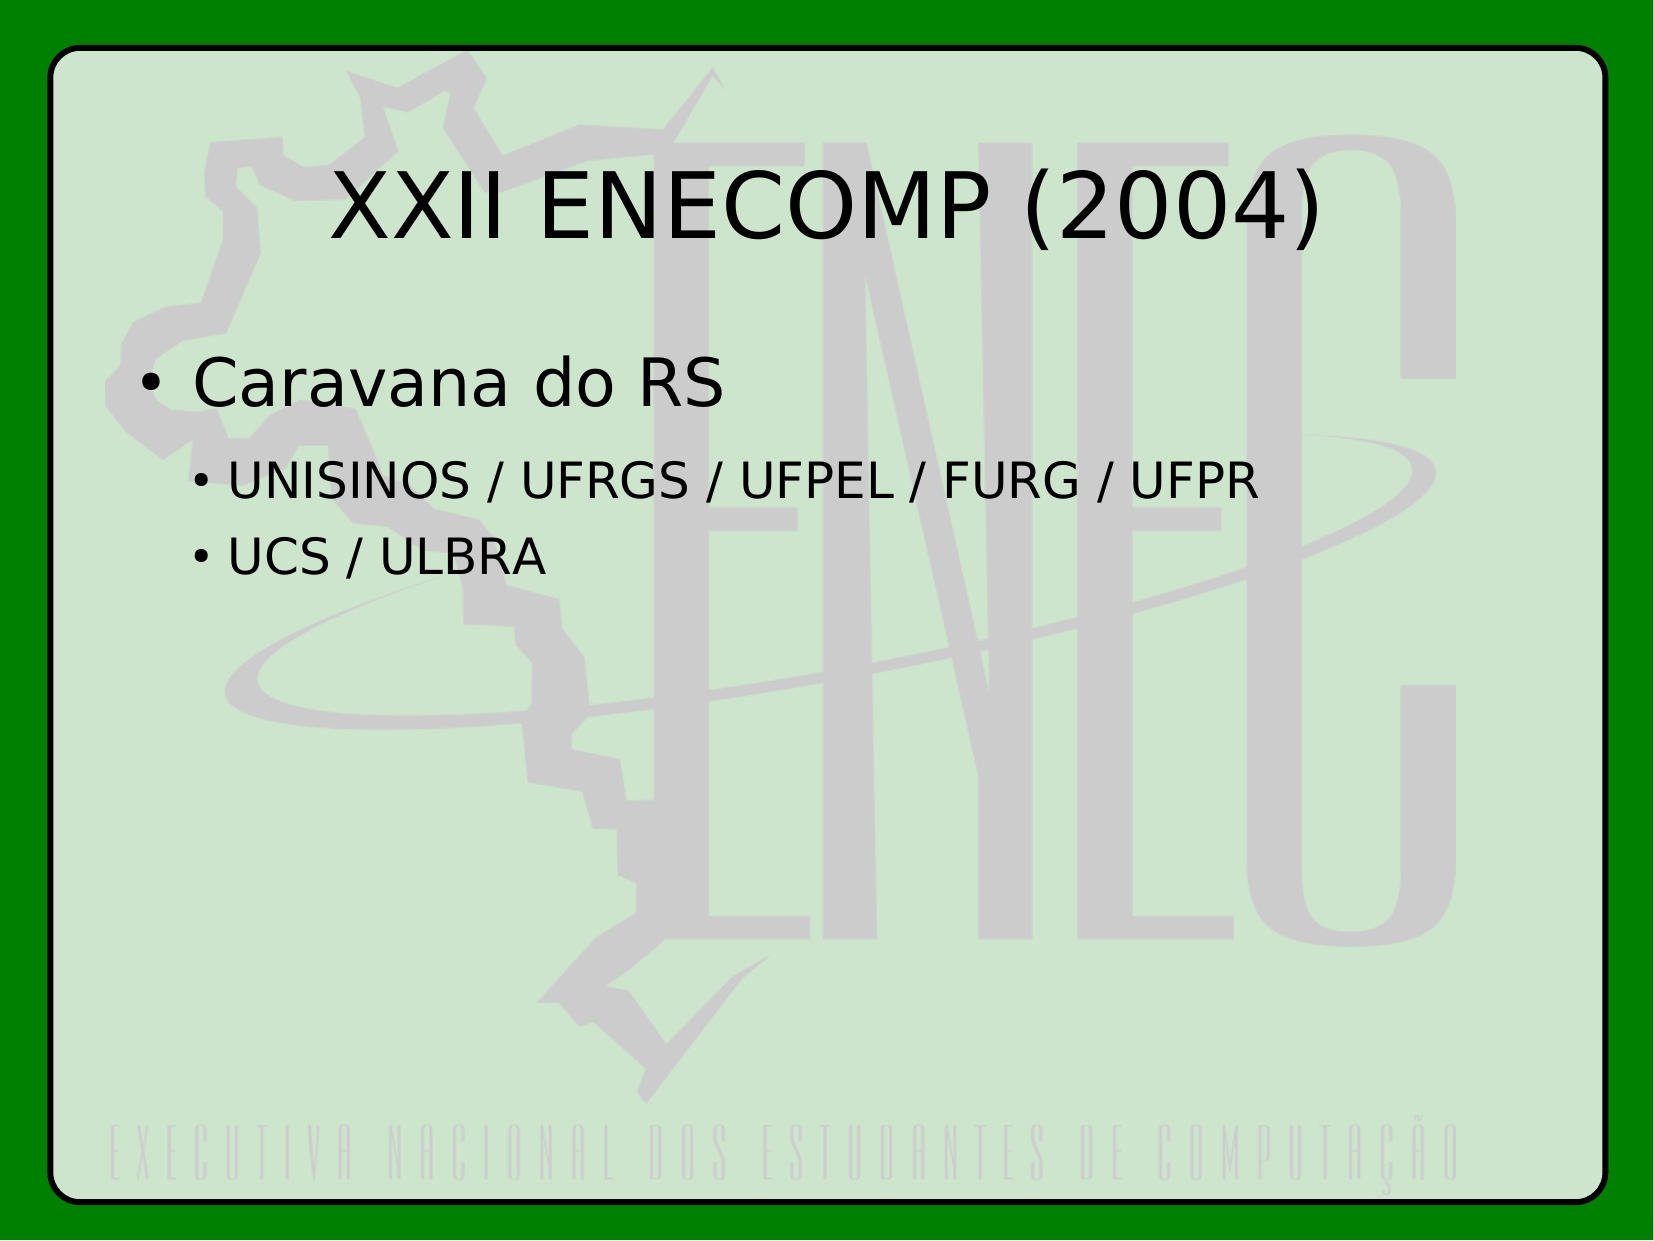

# XXII ENECOMP (2004)
Caravana do RS
UNISINOS / UFRGS / UFPEL / FURG / UFPR
UCS / ULBRA